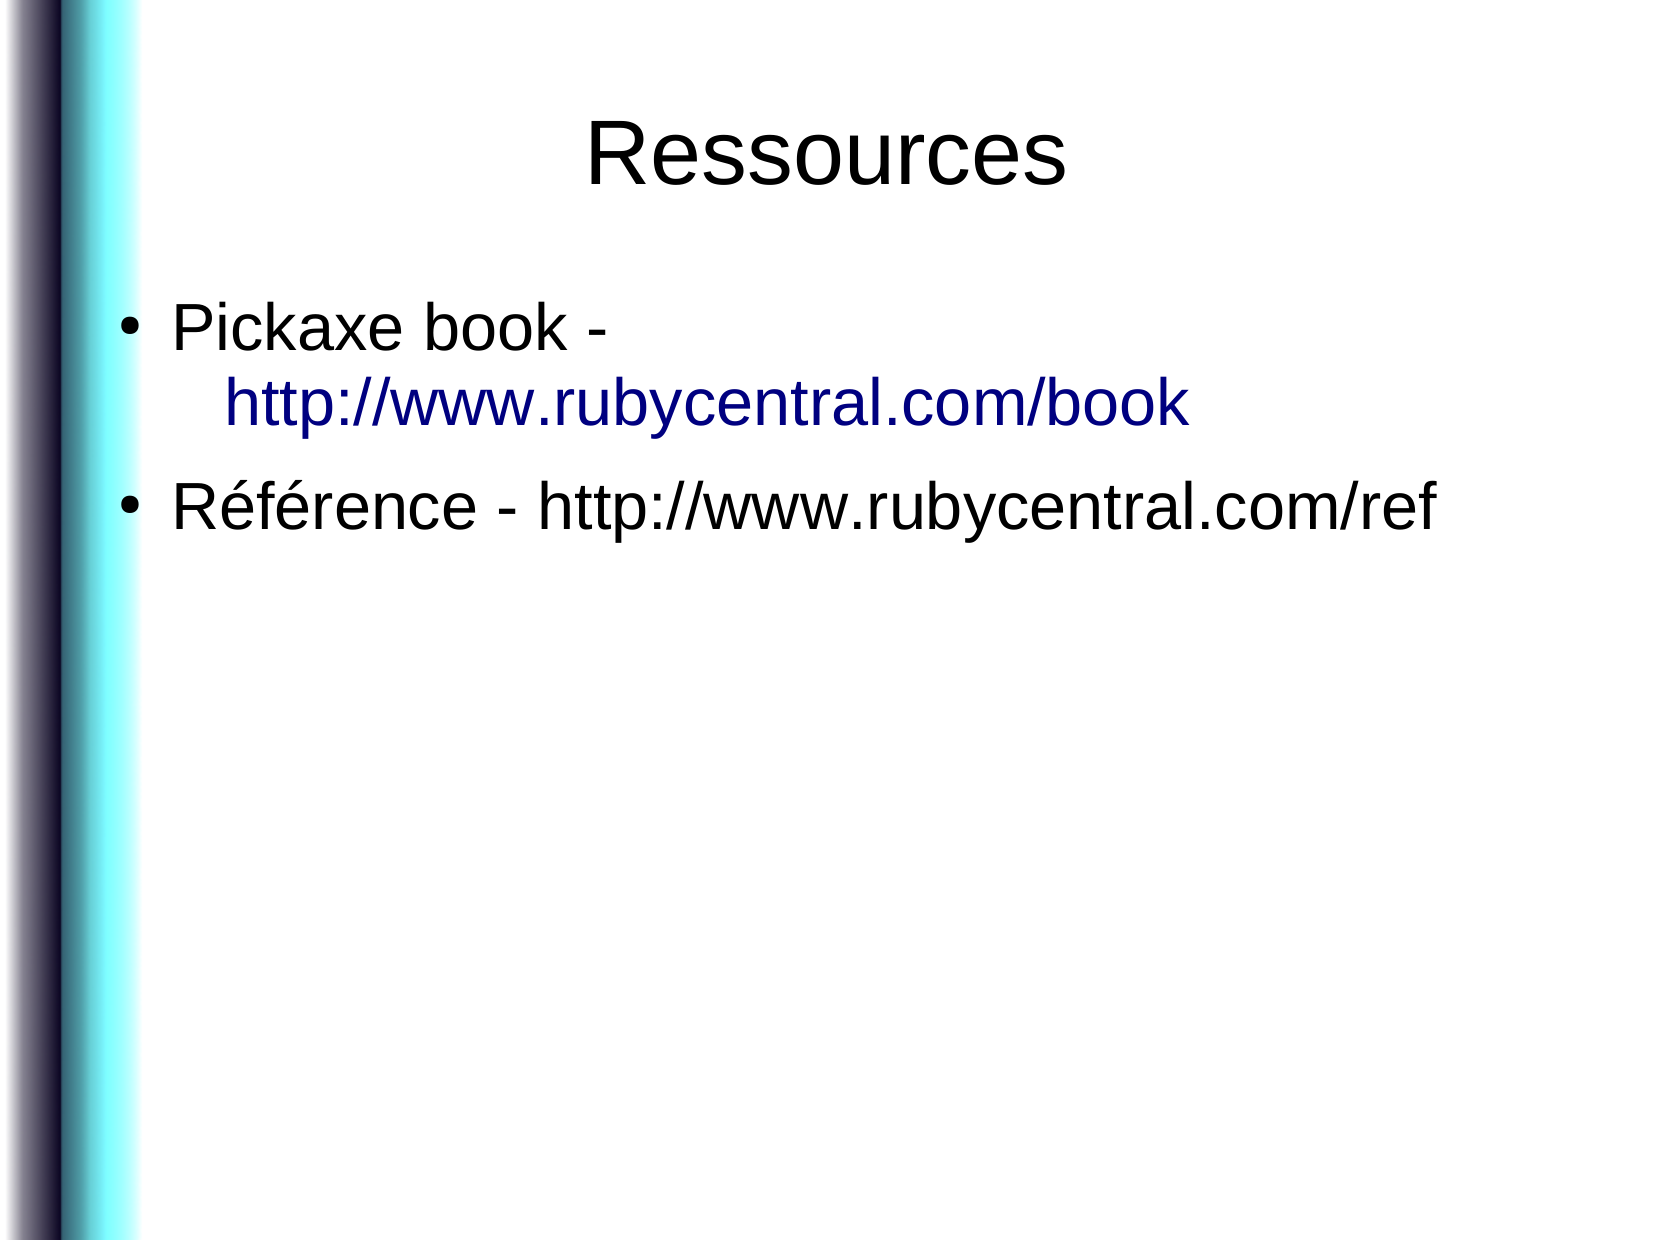

# Ressources
Pickaxe book - http://www.rubycentral.com/book
Référence - http://www.rubycentral.com/ref